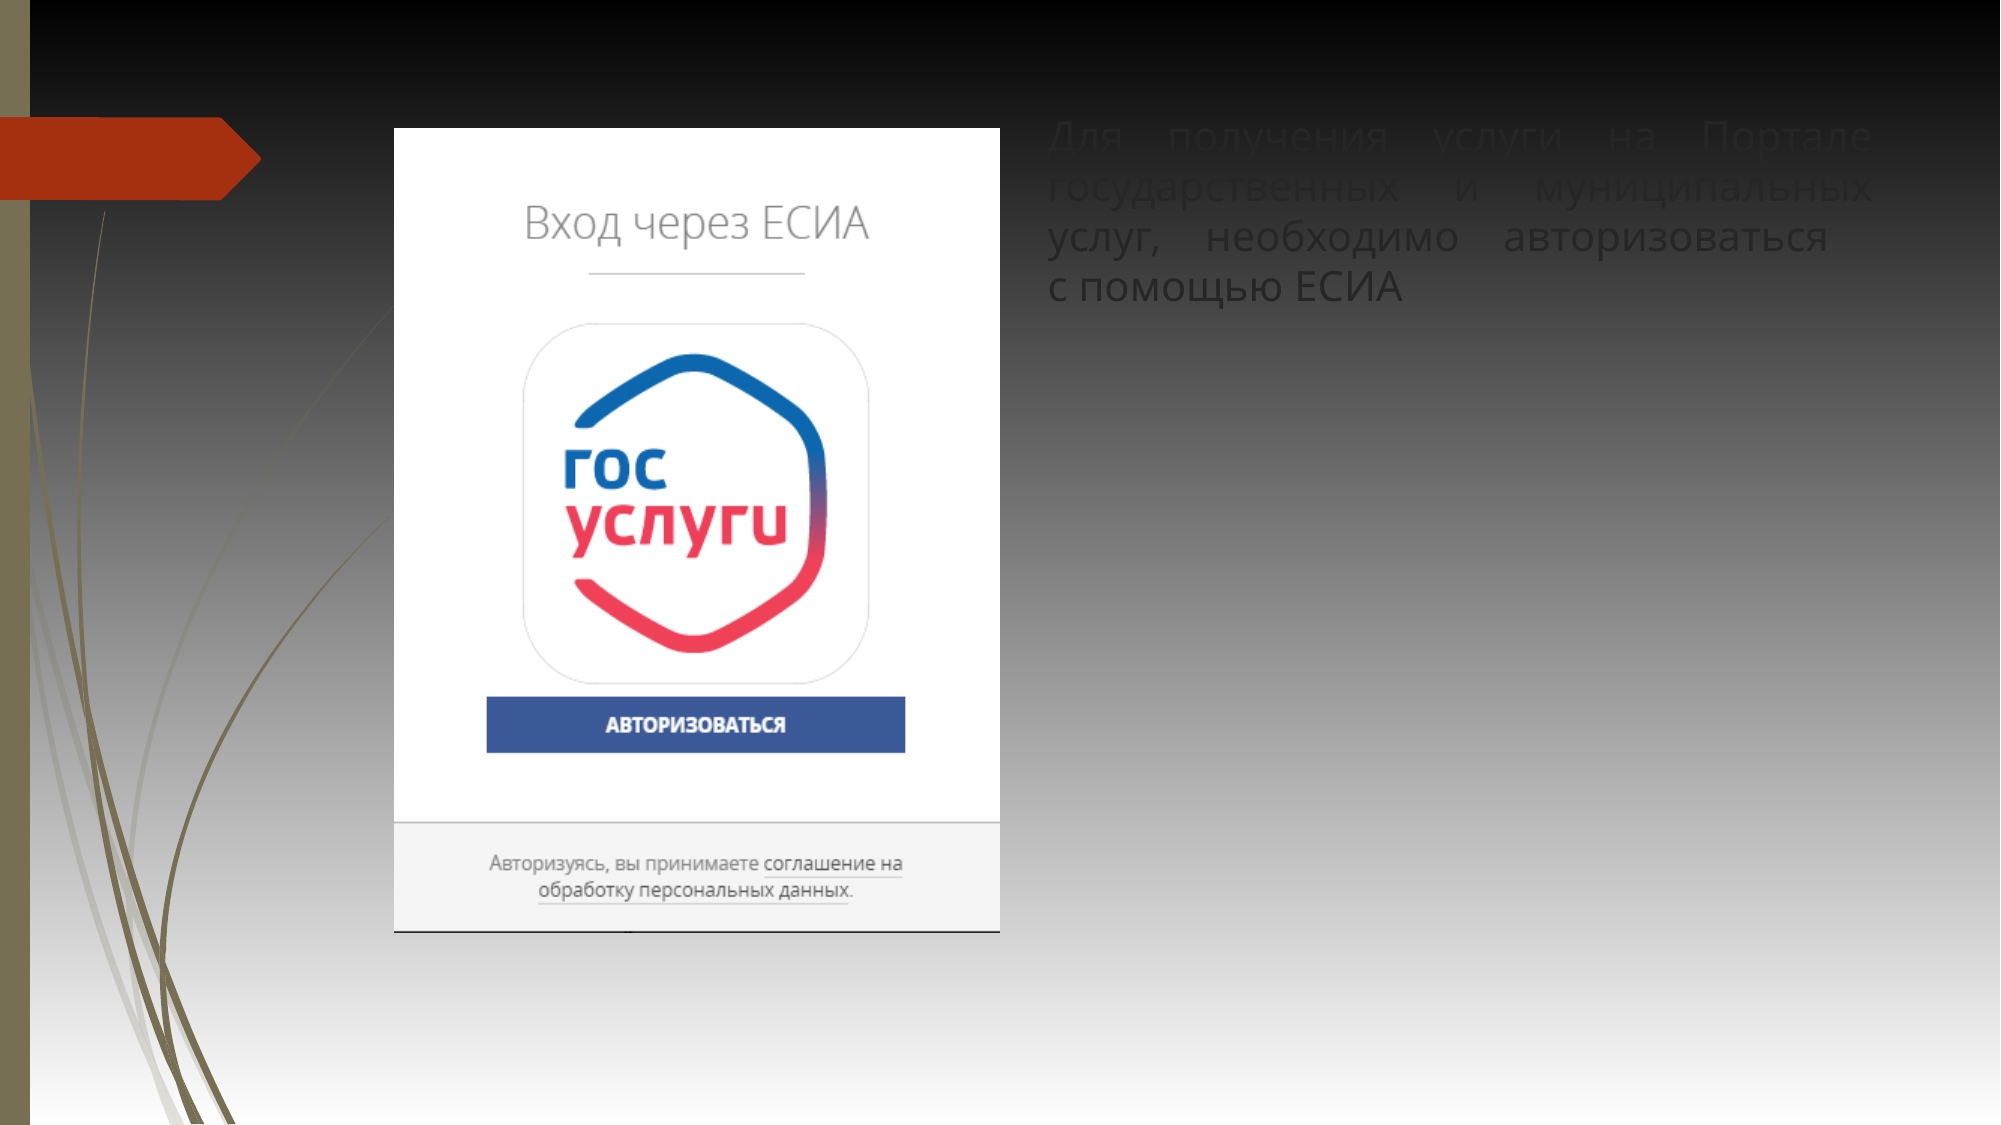

# Для получения услуги на Портале государственных и муниципальных услуг, необходимо авторизоваться с помощью ЕСИА